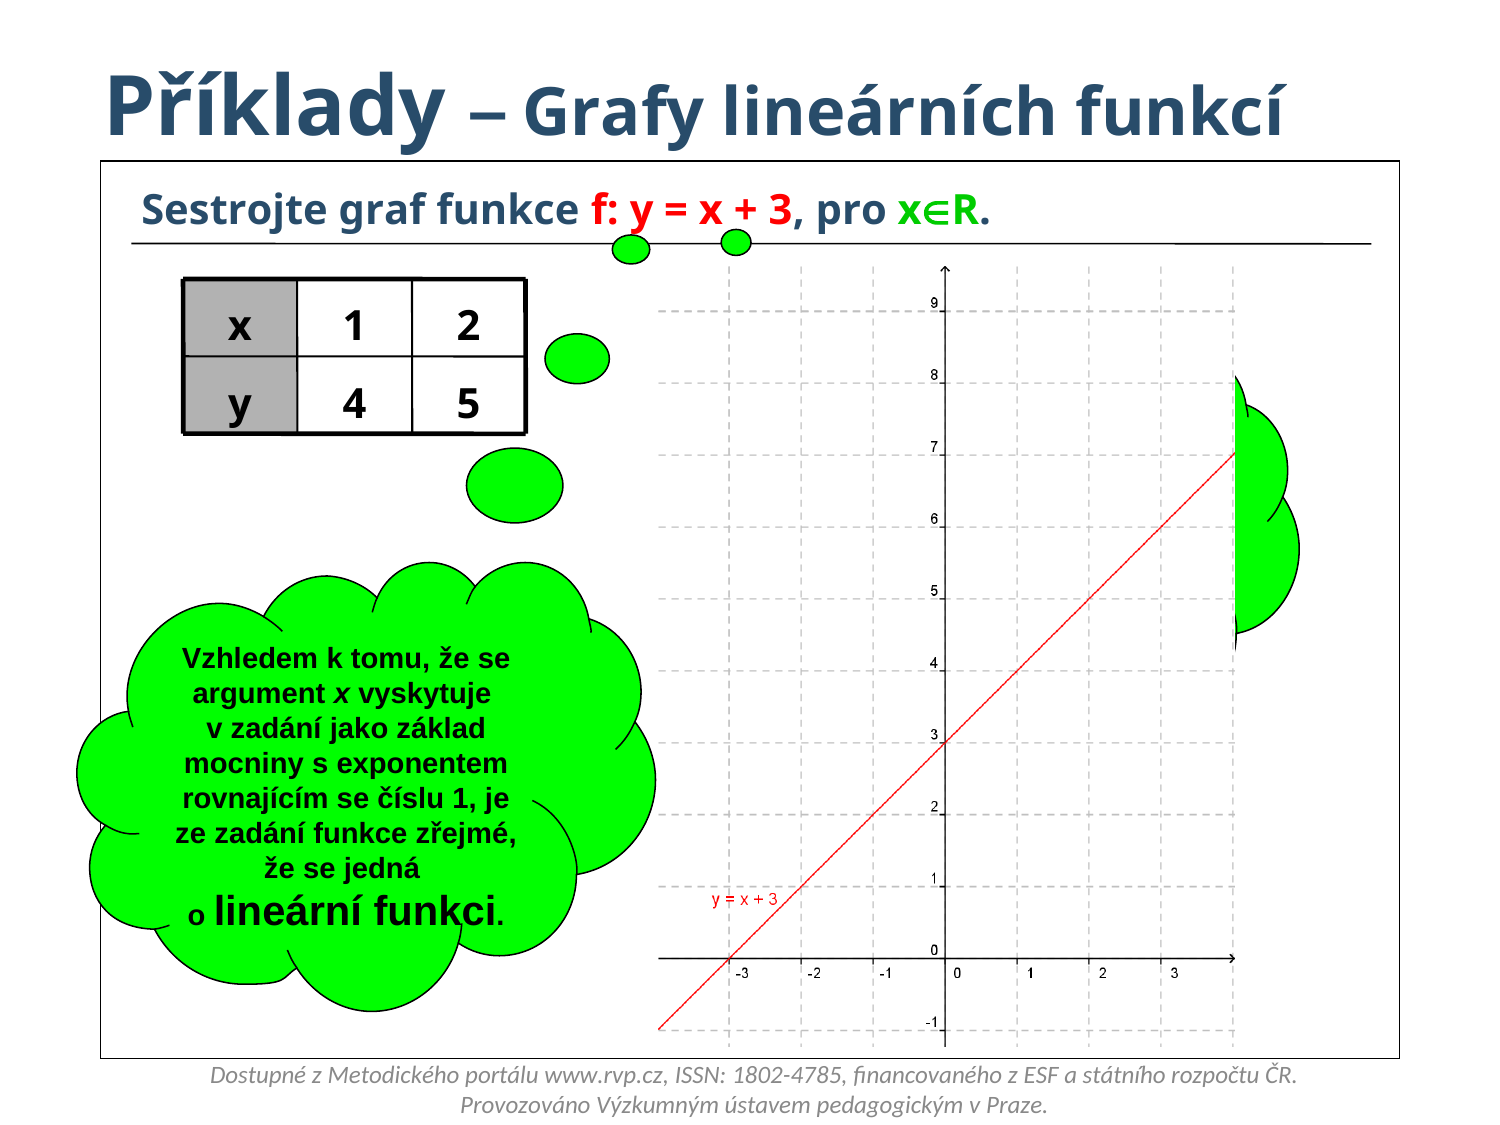

# Příklady – Grafy lineárních funkcí
Sestrojte graf funkce f: y = x + 3, pro xR.
x
1
2
y
4
5
Grafem lineární funkce je přímka, na její konstrukci nám tedy budou stačit jen dva body.
Vzhledem k tomu, že se argument x vyskytuje
v zadání jako základ mocniny s exponentem rovnajícím se číslu 1, je ze zadání funkce zřejmé,
že se jedná
o lineární funkci.